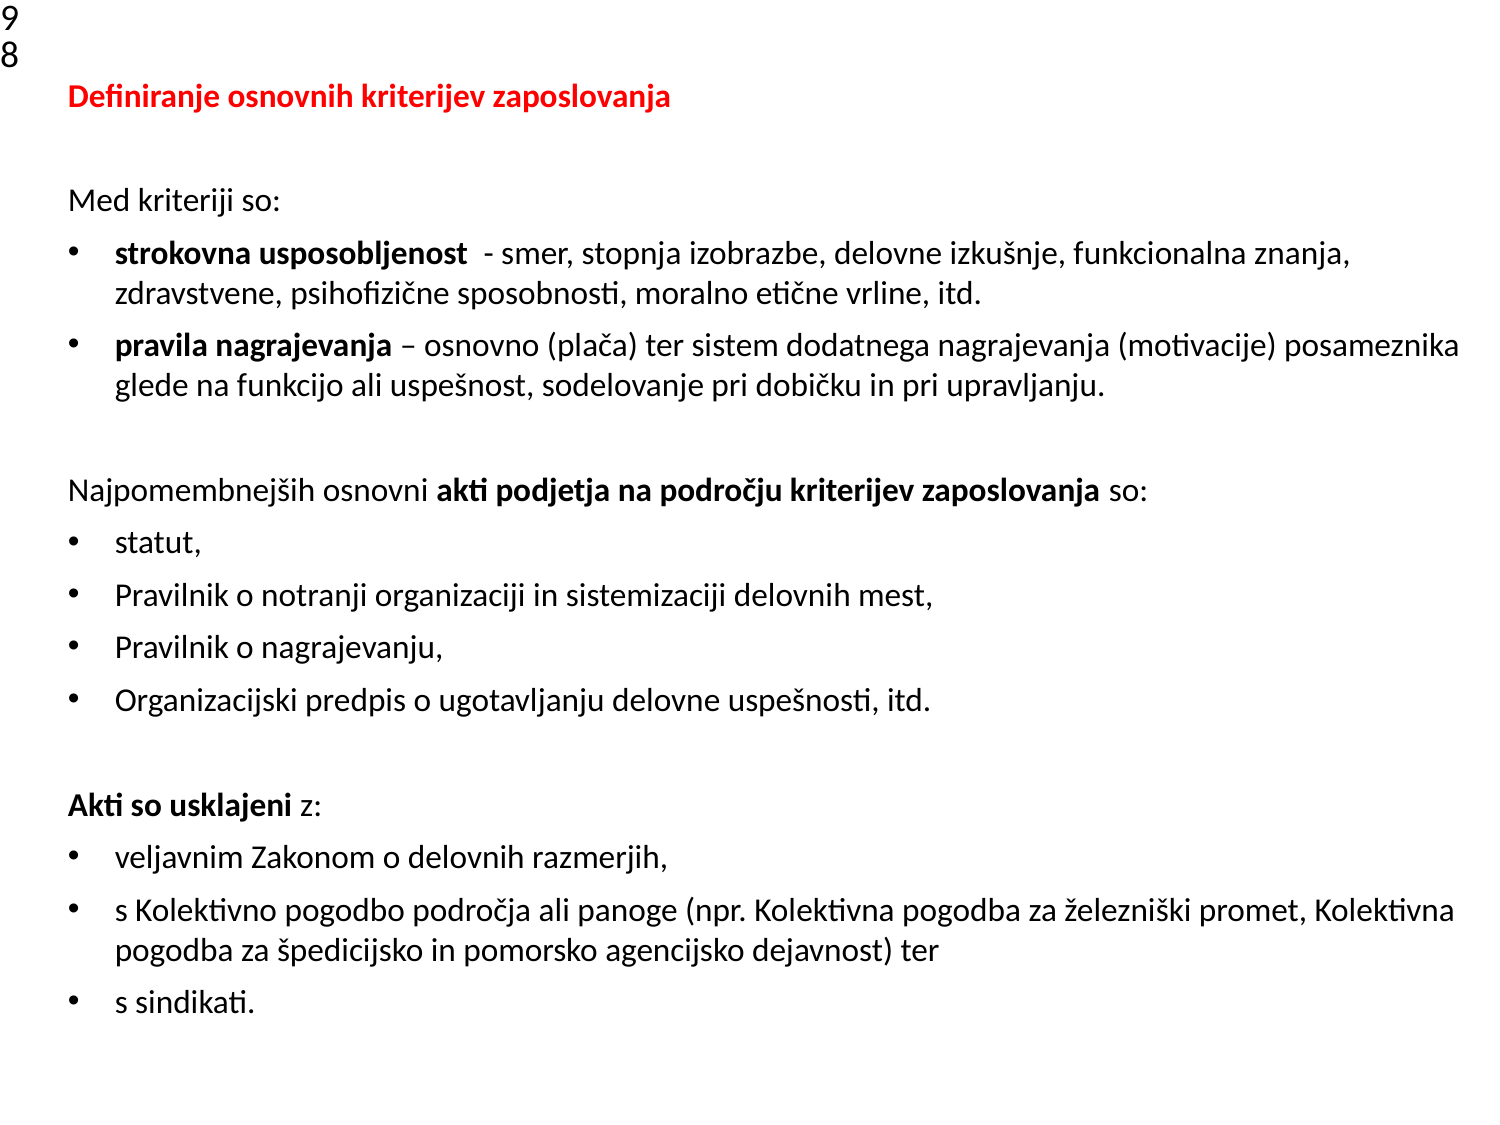

Definiranje osnovnih kriterijev zaposlovanja
Med kriteriji so:
strokovna usposobljenost - smer, stopnja izobrazbe, delovne izkušnje, funkcionalna znanja, zdravstvene, psihofizične sposobnosti, moralno etične vrline, itd.
pravila nagrajevanja – osnovno (plača) ter sistem dodatnega nagrajevanja (motivacije) posameznika glede na funkcijo ali uspešnost, sodelovanje pri dobičku in pri upravljanju.
Najpomembnejših osnovni akti podjetja na področju kriterijev zaposlovanja so:
statut,
Pravilnik o notranji organizaciji in sistemizaciji delovnih mest,
Pravilnik o nagrajevanju,
Organizacijski predpis o ugotavljanju delovne uspešnosti, itd.
Akti so usklajeni z:
veljavnim Zakonom o delovnih razmerjih,
s Kolektivno pogodbo področja ali panoge (npr. Kolektivna pogodba za železniški promet, Kolektivna pogodba za špedicijsko in pomorsko agencijsko dejavnost) ter
s sindikati.